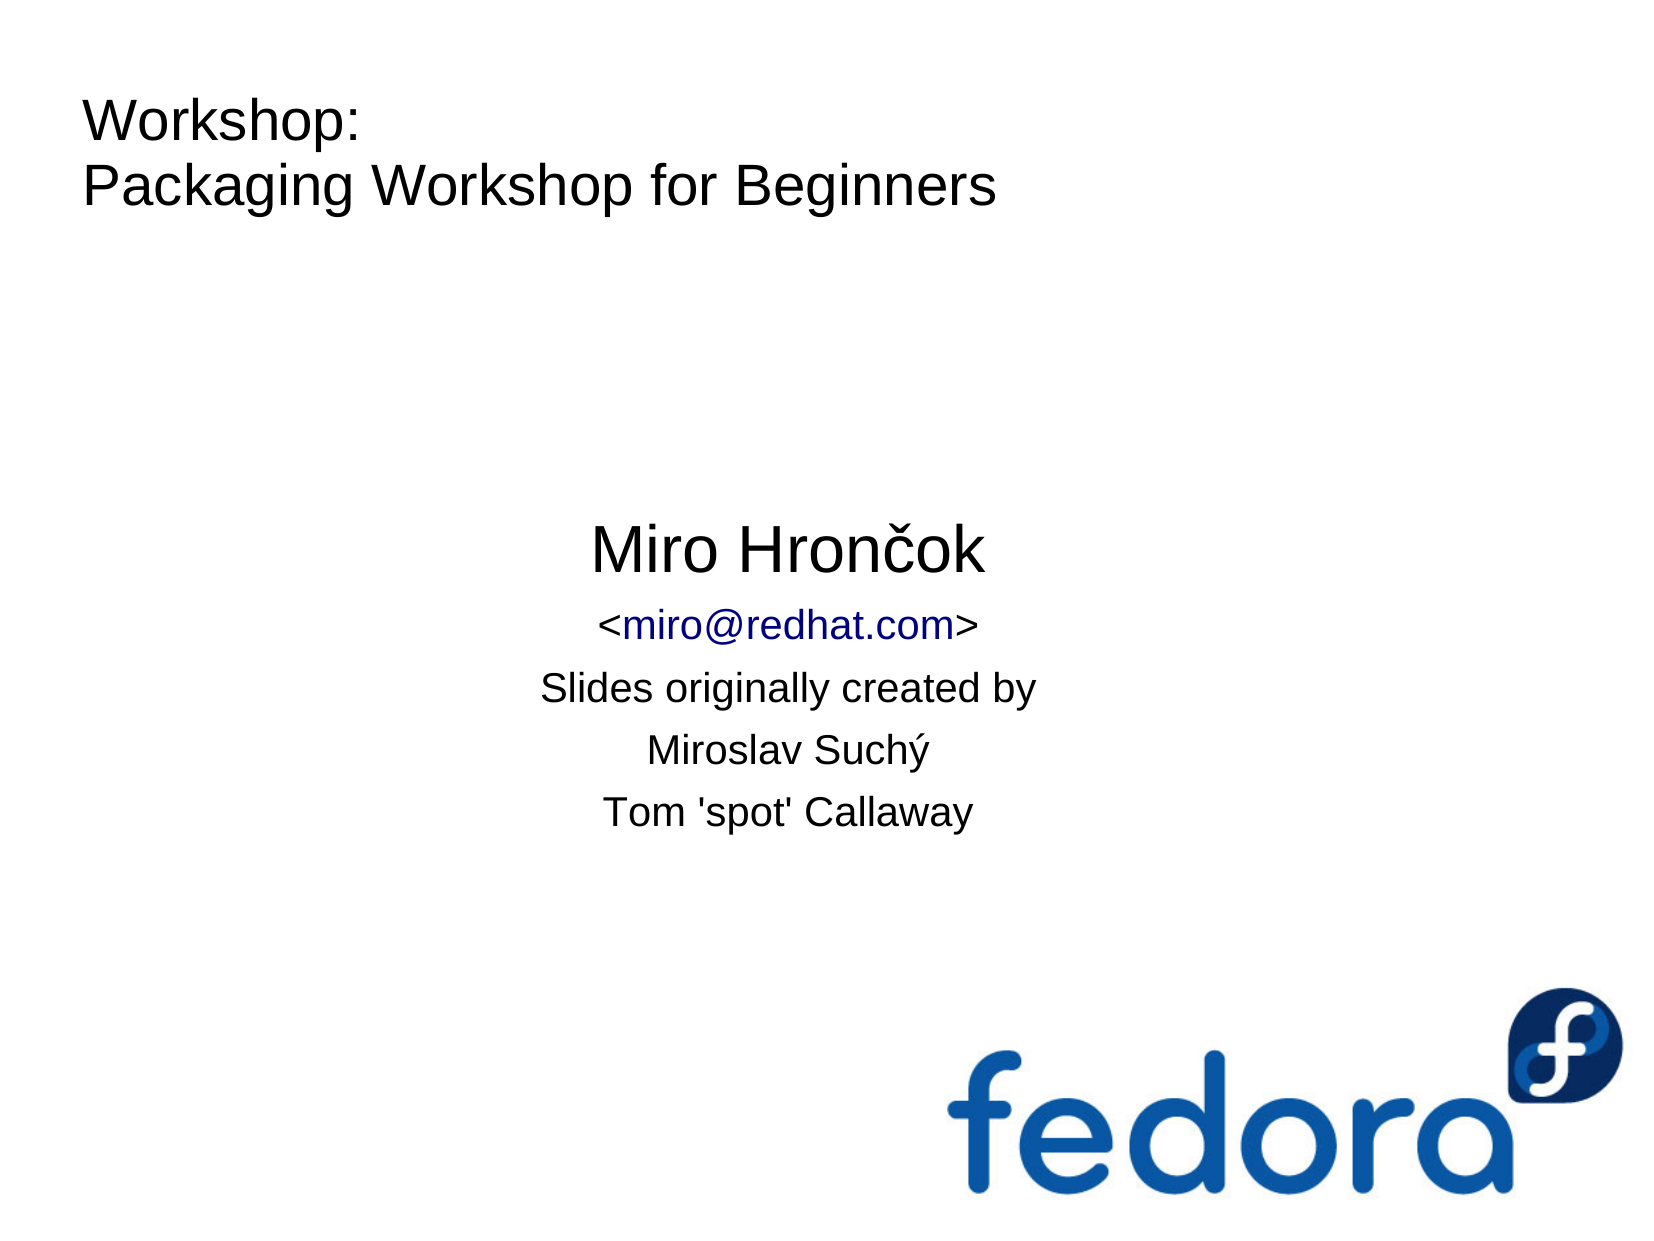

# Workshop: Packaging Workshop for Beginners
Miro Hrončok
<miro@redhat.com>
Slides originally created by
Miroslav Suchý
Tom 'spot' Callaway